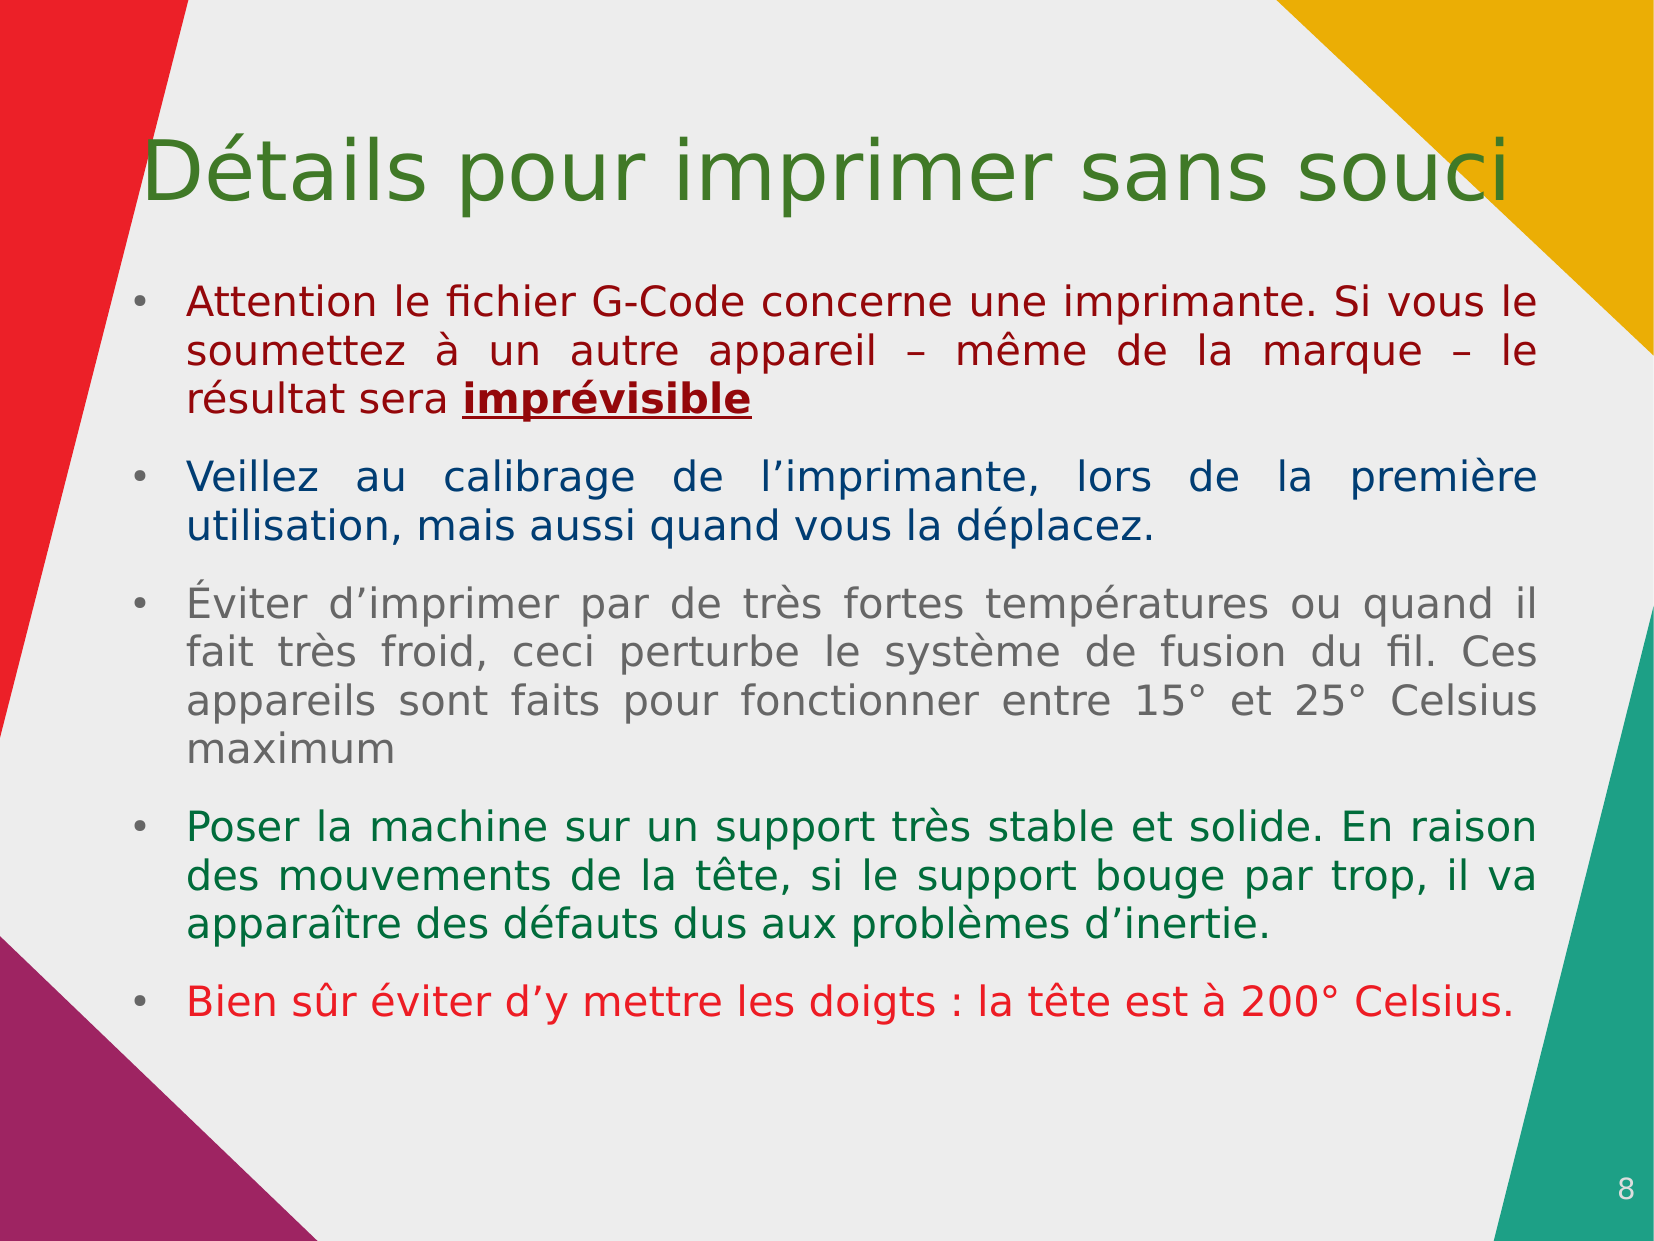

# Détails pour imprimer sans souci
Attention le fichier G-Code concerne une imprimante. Si vous le soumettez à un autre appareil – même de la marque – le résultat sera imprévisible
Veillez au calibrage de l’imprimante, lors de la première utilisation, mais aussi quand vous la déplacez.
Éviter d’imprimer par de très fortes températures ou quand il fait très froid, ceci perturbe le système de fusion du fil. Ces appareils sont faits pour fonctionner entre 15° et 25° Celsius maximum
Poser la machine sur un support très stable et solide. En raison des mouvements de la tête, si le support bouge par trop, il va apparaître des défauts dus aux problèmes d’inertie.
Bien sûr éviter d’y mettre les doigts : la tête est à 200° Celsius.
8